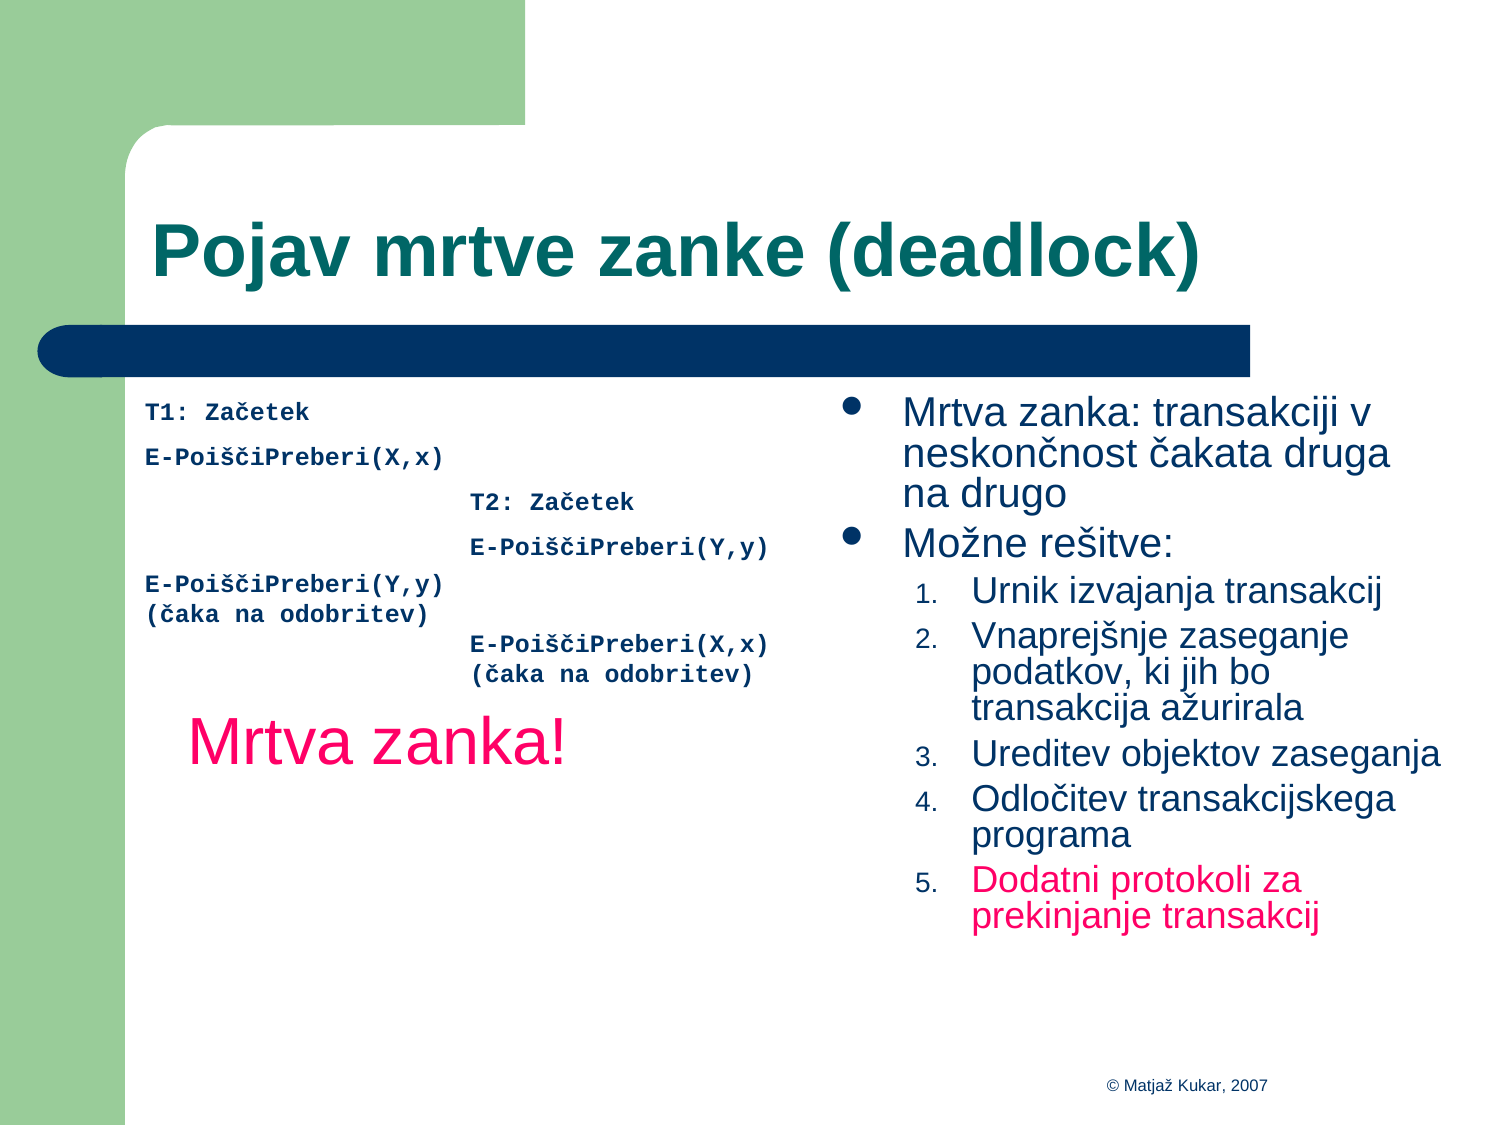

# Pojav mrtve zanke (deadlock)
Mrtva zanka: transakciji v neskončnost čakata druga
na drugo
Možne rešitve:
Urnik izvajanja transakcij
Vnaprejšnje zaseganje podatkov, ki jih bo transakcija ažurirala
Ureditev objektov zaseganja
Odločitev transakcijskega programa
Dodatni protokoli za prekinjanje transakcij
| T1: Začetek | |
| --- | --- |
| E-PoiščiPreberi(X,x) | |
| | T2: Začetek |
| | E-PoiščiPreberi(Y,y) |
| E-PoiščiPreberi(Y,y) (čaka na odobritev) | |
| | E-PoiščiPreberi(X,x) (čaka na odobritev) |
Mrtva zanka!
© Matjaž Kukar, 2007